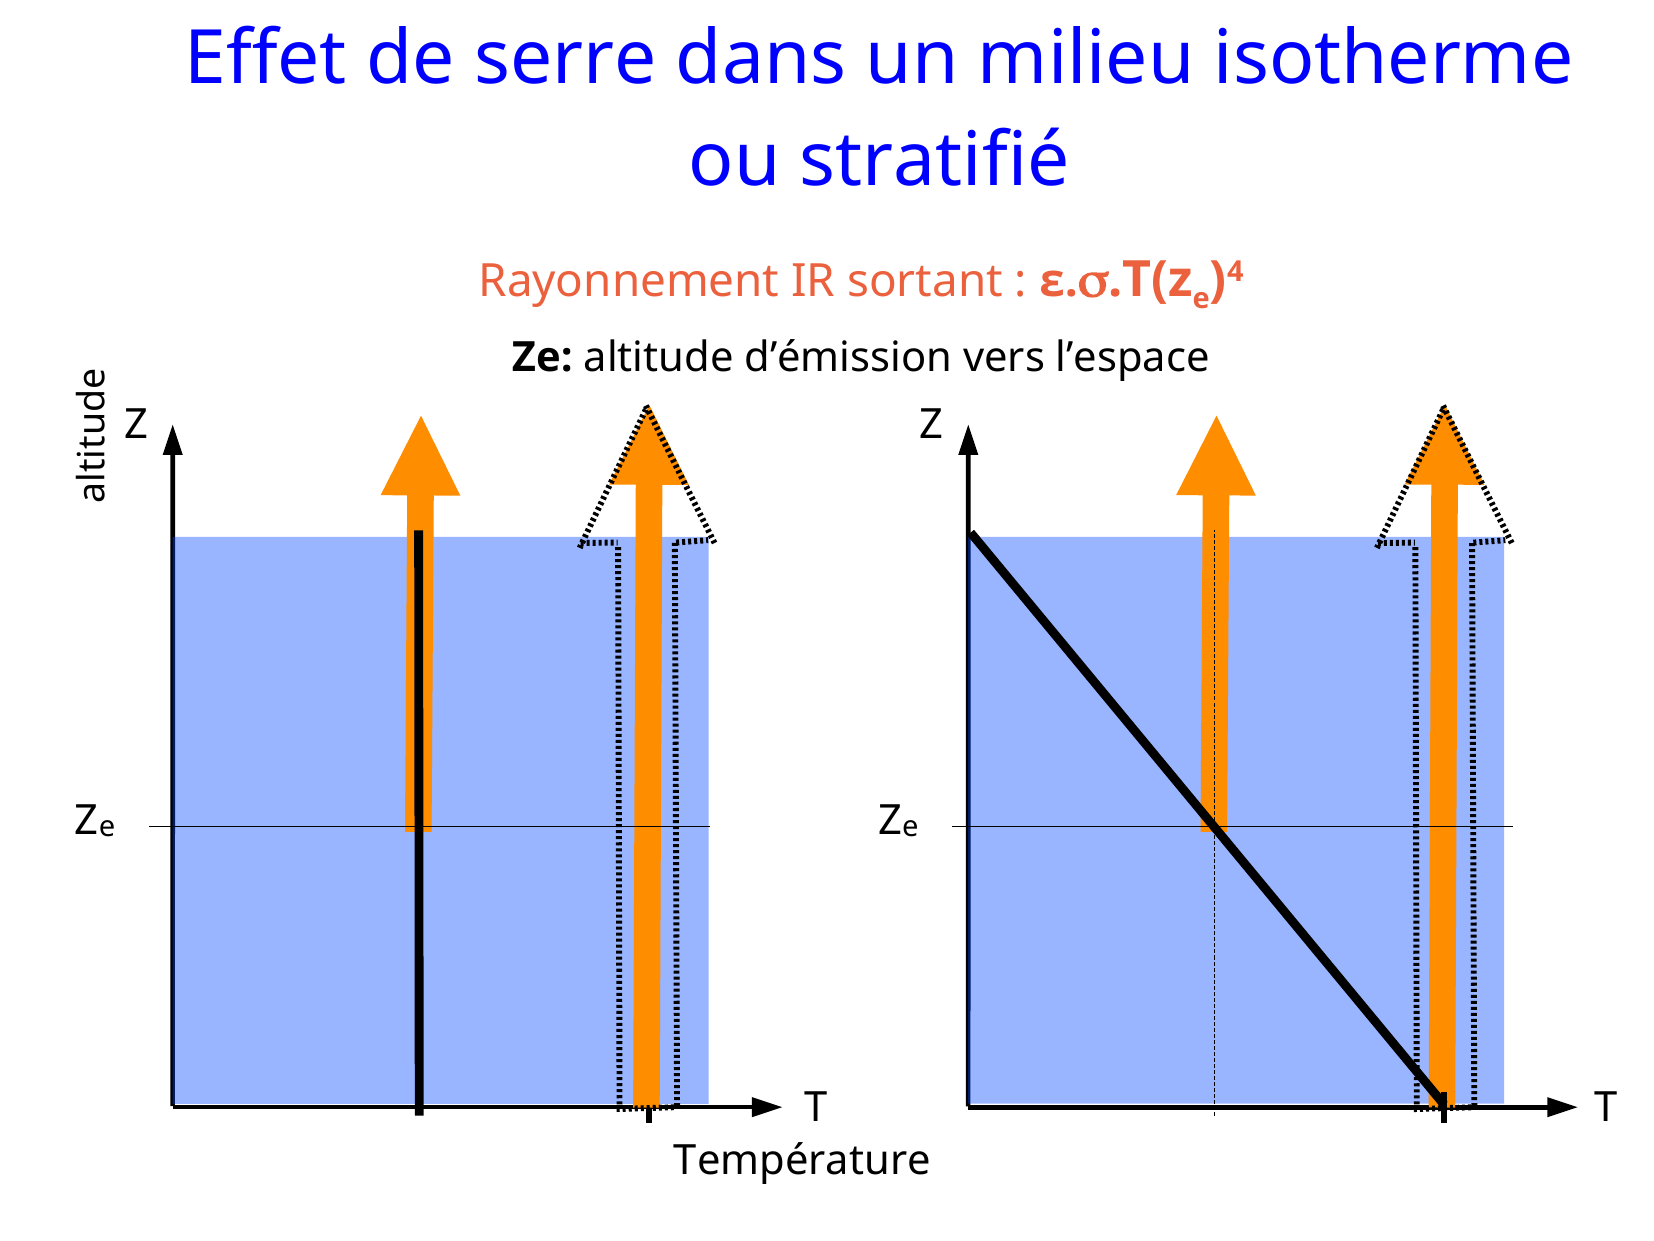

Effet de serre dans un milieu isotherme ou stratifié
Rayonnement IR sortant : ε..T(ze)4
Ze: altitude d’émission vers l’espace
Z
Z
altitude
Ze
Ze
T
T
Température